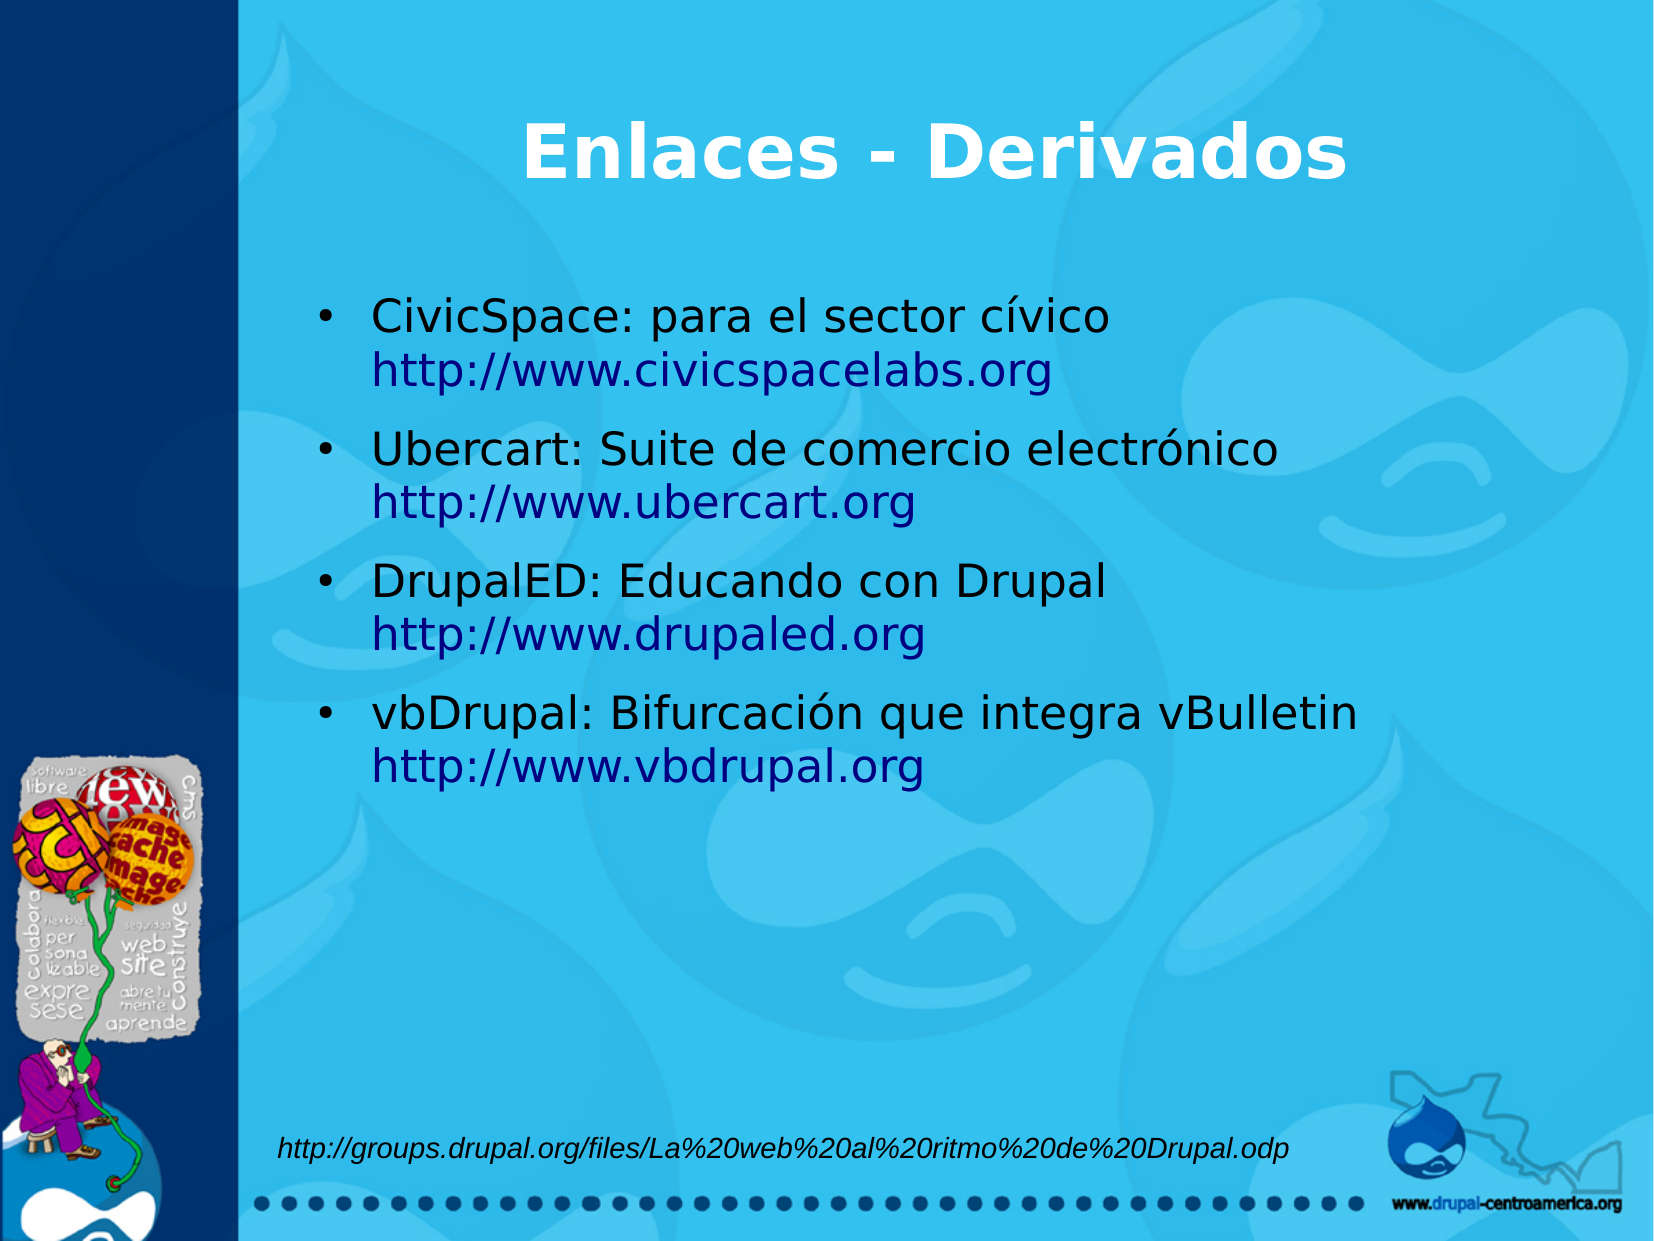

# Enlaces - Derivados
CivicSpace: para el sector cívico
http://www.civicspacelabs.org
Ubercart: Suite de comercio electrónico
http://www.ubercart.org
DrupalED: Educando con Drupal
http://www.drupaled.org
vbDrupal: Bifurcación que integra vBulletin
http://www.vbdrupal.org
http://groups.drupal.org/files/La%20web%20al%20ritmo%20de%20Drupal.odp